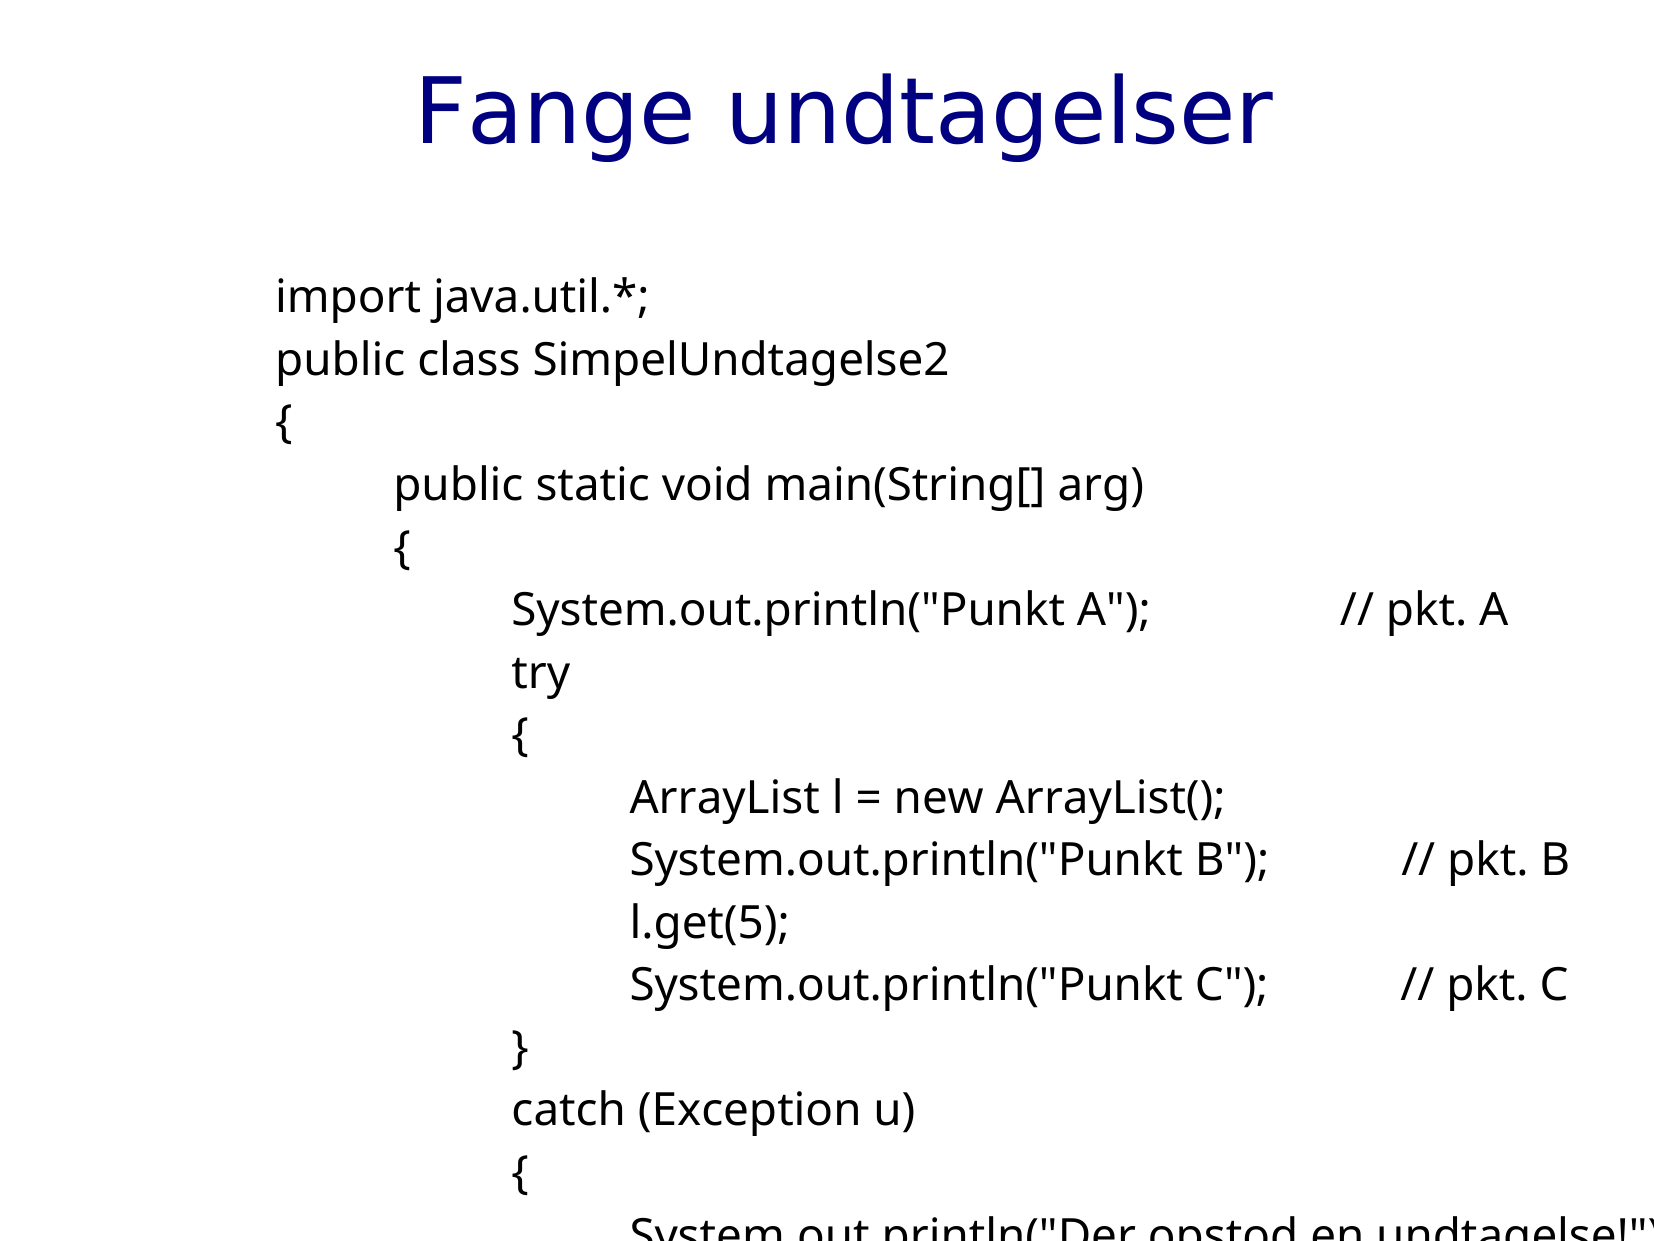

# Fange undtagelser
import java.util.*;
public class SimpelUndtagelse2
{
	public static void main(String[] arg)
	{
		System.out.println("Punkt A");	 // pkt. A
		try
		{
			ArrayList l = new ArrayList();
			System.out.println("Punkt B"); // pkt. B
			l.get(5);
			System.out.println("Punkt C"); // pkt. C
		}
		catch (Exception u)
		{
			System.out.println("Der opstod en undtagelse!");
			u.printStackTrace();
		}
		System.out.println("Punkt D"); // pkt. D
	}
}
Punkt A
Punkt B
Der opstod en undtagelse!
java.lang.ArrayIndexOutOfBoundsException: 5 >= 0
 at java.util.ArrayList.get(ArrayList.java:441)
 at SimpelUndtagelse2.main(SimpelUndtagelse2.java:11)
Punkt D